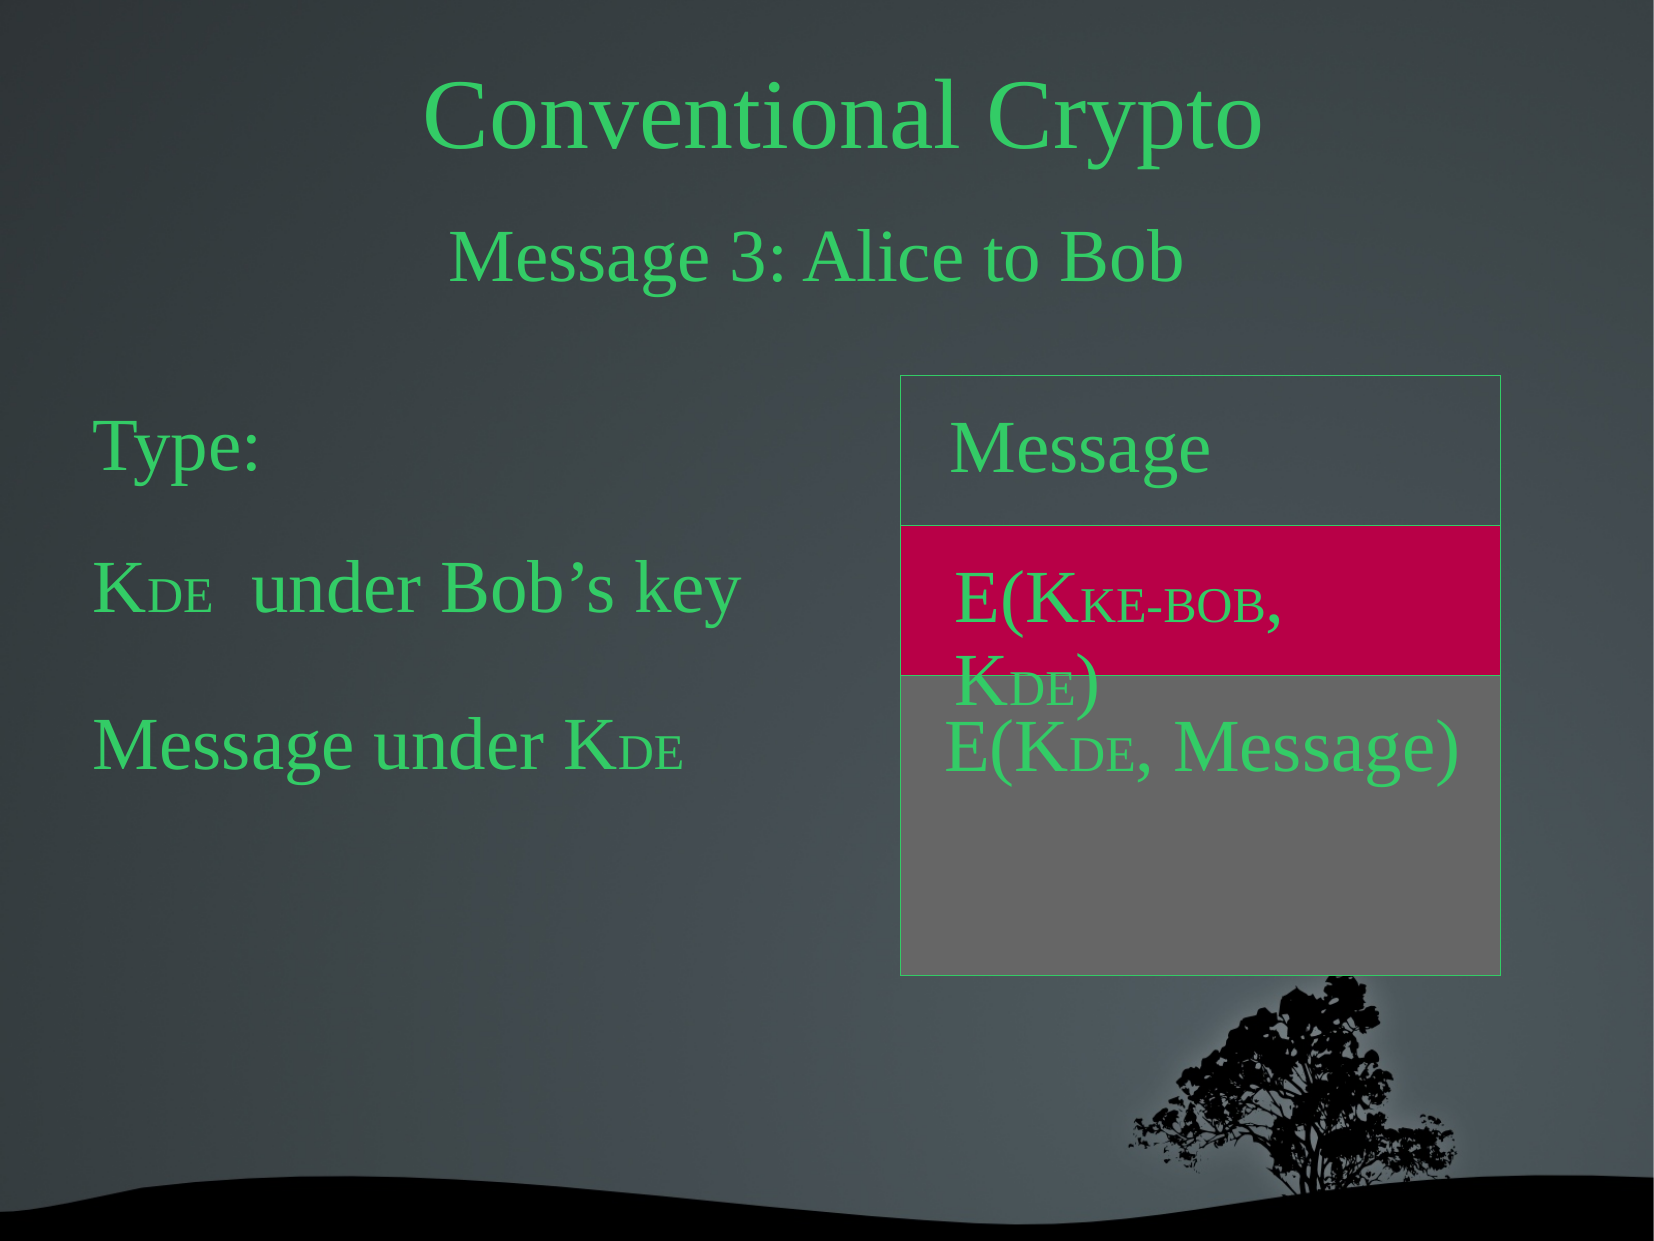

Conventional Crypto
Message 3: Alice to Bob
Type:
Message
KDE under Bob’s key
E(KKE-BOB, KDE)
Message under KDE
E(KDE, Message)